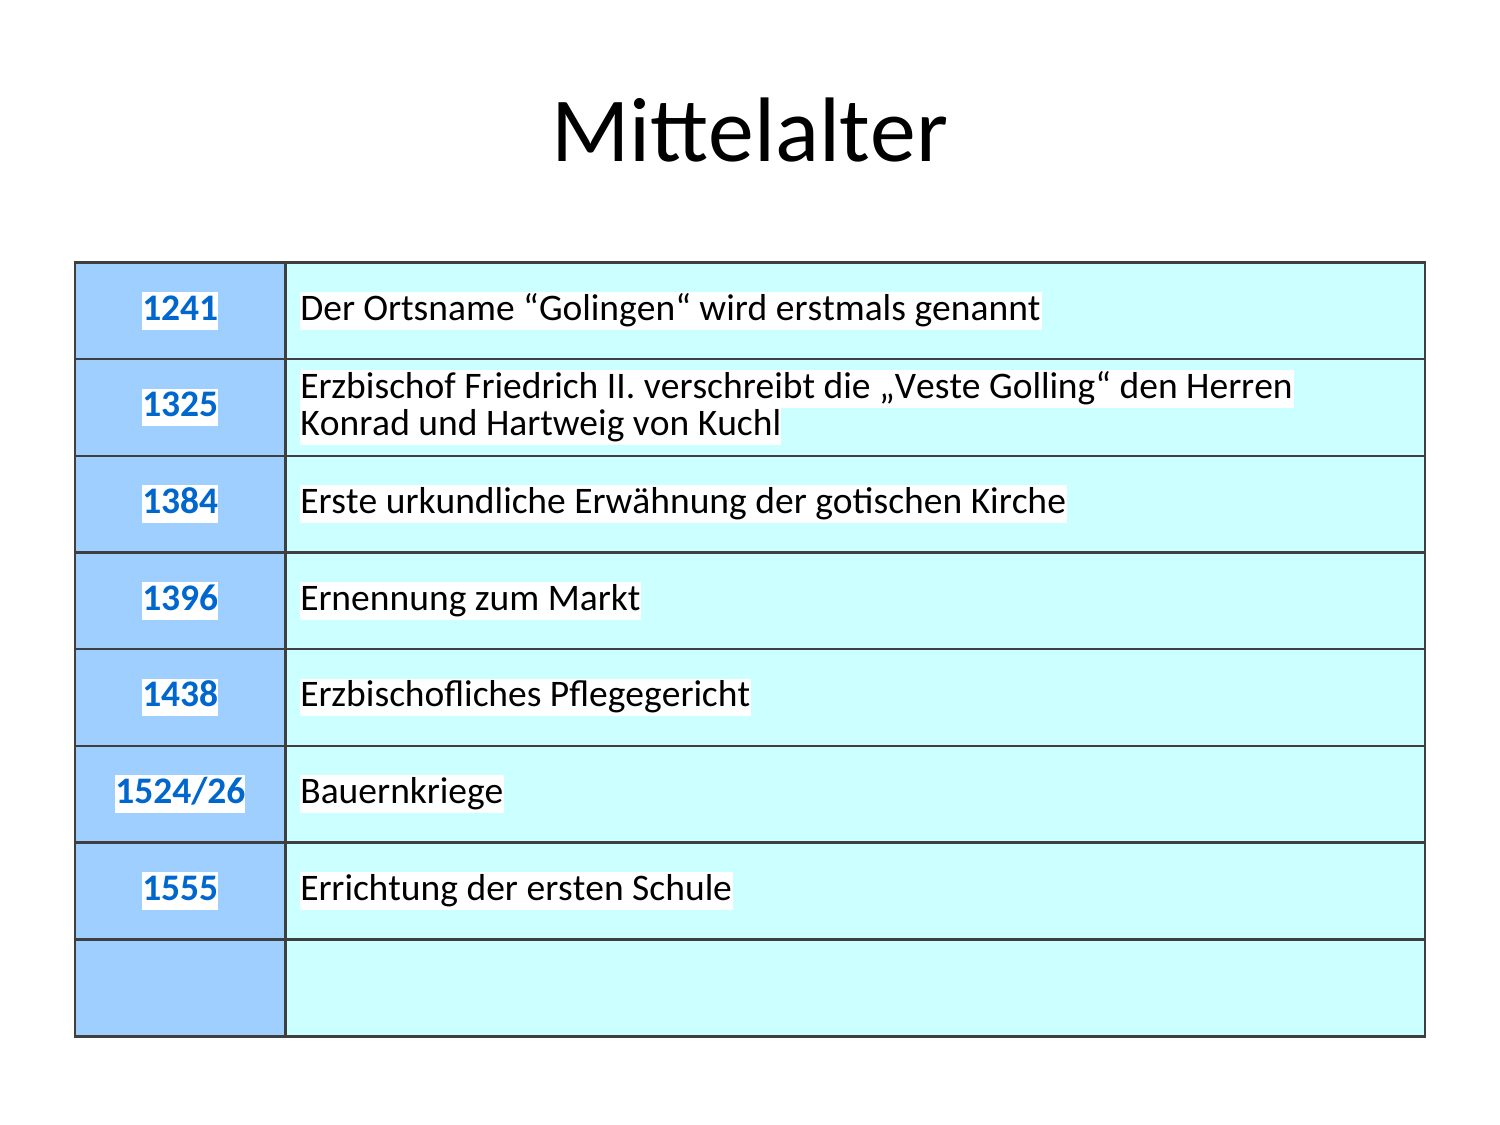

# Mittelalter
| 1241 | Der Ortsname “Golingen“ wird erstmals genannt |
| --- | --- |
| 1325 | Erzbischof Friedrich II. verschreibt die „Veste Golling“ den Herren Konrad und Hartweig von Kuchl |
| 1384 | Erste urkundliche Erwähnung der gotischen Kirche |
| 1396 | Ernennung zum Markt |
| 1438 | Erzbischofliches Pflegegericht |
| 1524/26 | Bauernkriege |
| 1555 | Errichtung der ersten Schule |
| | |